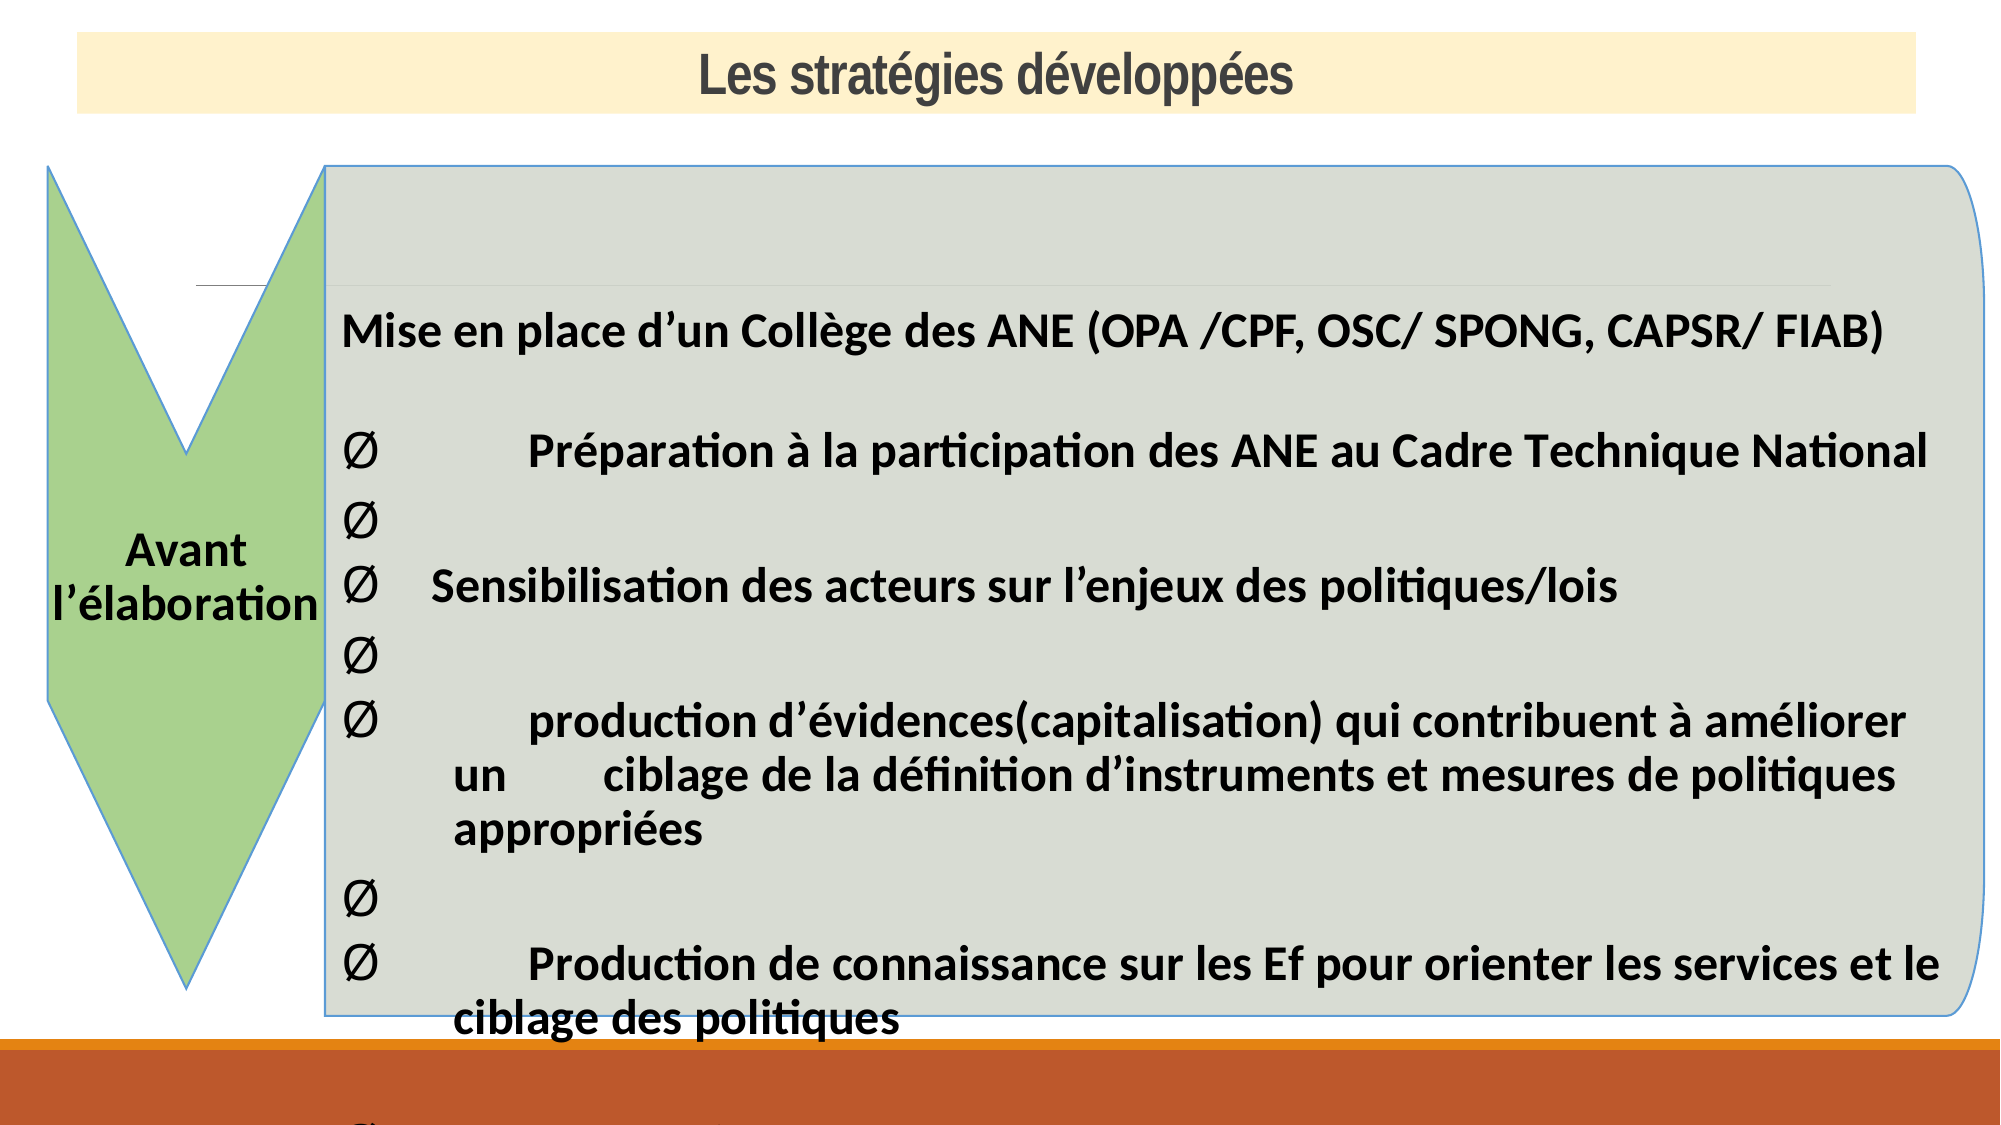

# Les stratégies développées
Avant l’élaboration
Mise en place d’un Collège des ANE (OPA /CPF, OSC/ SPONG, CAPSR/ FIAB)
	Préparation à la participation des ANE au Cadre Technique National
 Sensibilisation des acteurs sur l’enjeux des politiques/lois
	production d’évidences(capitalisation) qui contribuent à améliorer un 	ciblage de la définition d’instruments et mesures de politiques 	appropriées
	Production de connaissance sur les Ef pour orienter les services et le 	ciblage des politiques
 Réalisation d’études, consultation, mutualisation des expériences